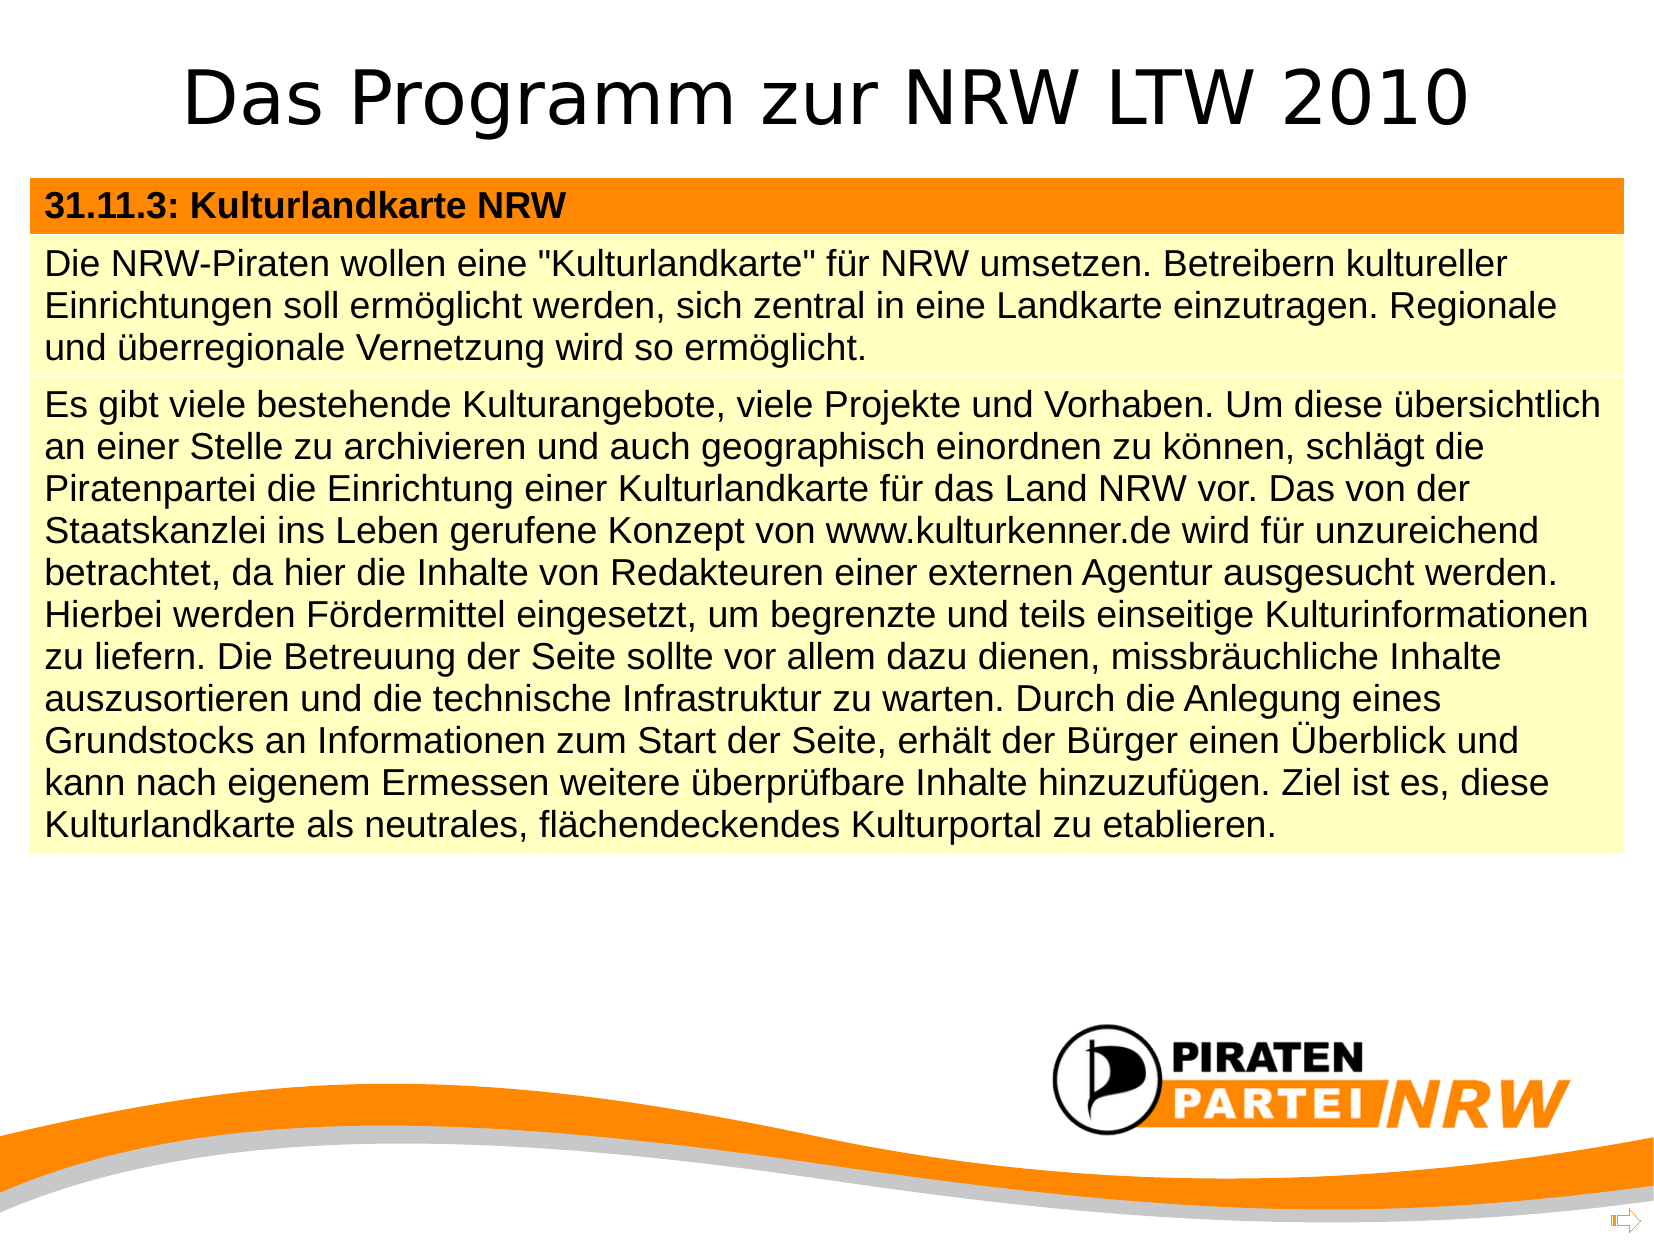

# Das Programm zur NRW LTW 2010
| 31.11.3: Kulturlandkarte NRW |
| --- |
| Die NRW-Piraten wollen eine "Kulturlandkarte" für NRW umsetzen. Betreibern kultureller Einrichtungen soll ermöglicht werden, sich zentral in eine Landkarte einzutragen. Regionale und überregionale Vernetzung wird so ermöglicht. |
| Es gibt viele bestehende Kulturangebote, viele Projekte und Vorhaben. Um diese übersichtlich an einer Stelle zu archivieren und auch geographisch einordnen zu können, schlägt die Piratenpartei die Einrichtung einer Kulturlandkarte für das Land NRW vor. Das von der Staatskanzlei ins Leben gerufene Konzept von www.kulturkenner.de wird für unzureichend betrachtet, da hier die Inhalte von Redakteuren einer externen Agentur ausgesucht werden. Hierbei werden Fördermittel eingesetzt, um begrenzte und teils einseitige Kulturinformationen zu liefern. Die Betreuung der Seite sollte vor allem dazu dienen, missbräuchliche Inhalte auszusortieren und die technische Infrastruktur zu warten. Durch die Anlegung eines Grundstocks an Informationen zum Start der Seite, erhält der Bürger einen Überblick und kann nach eigenem Ermessen weitere überprüfbare Inhalte hinzuzufügen. Ziel ist es, diese Kulturlandkarte als neutrales, flächendeckendes Kulturportal zu etablieren. |